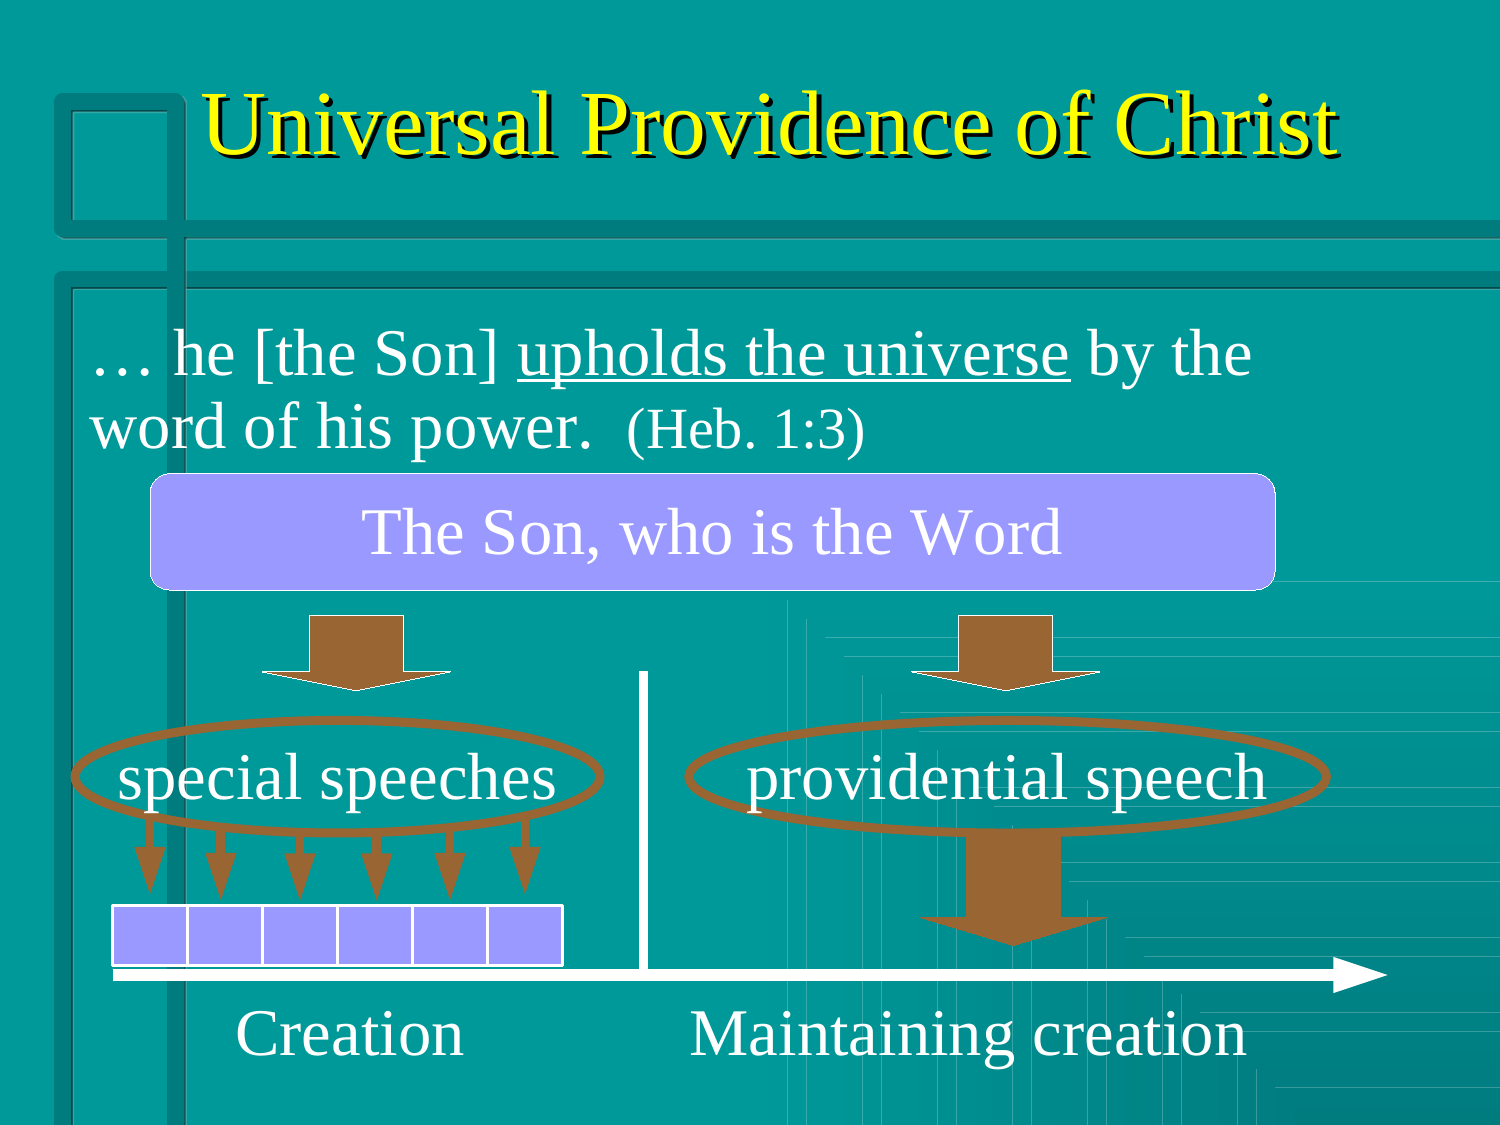

# Universal Providence of Christ
… he [the Son] upholds the universe by the word of his power. (Heb. 1:3)
The Son, who is the Word
special speeches
providential speech
Creation
Maintaining creation